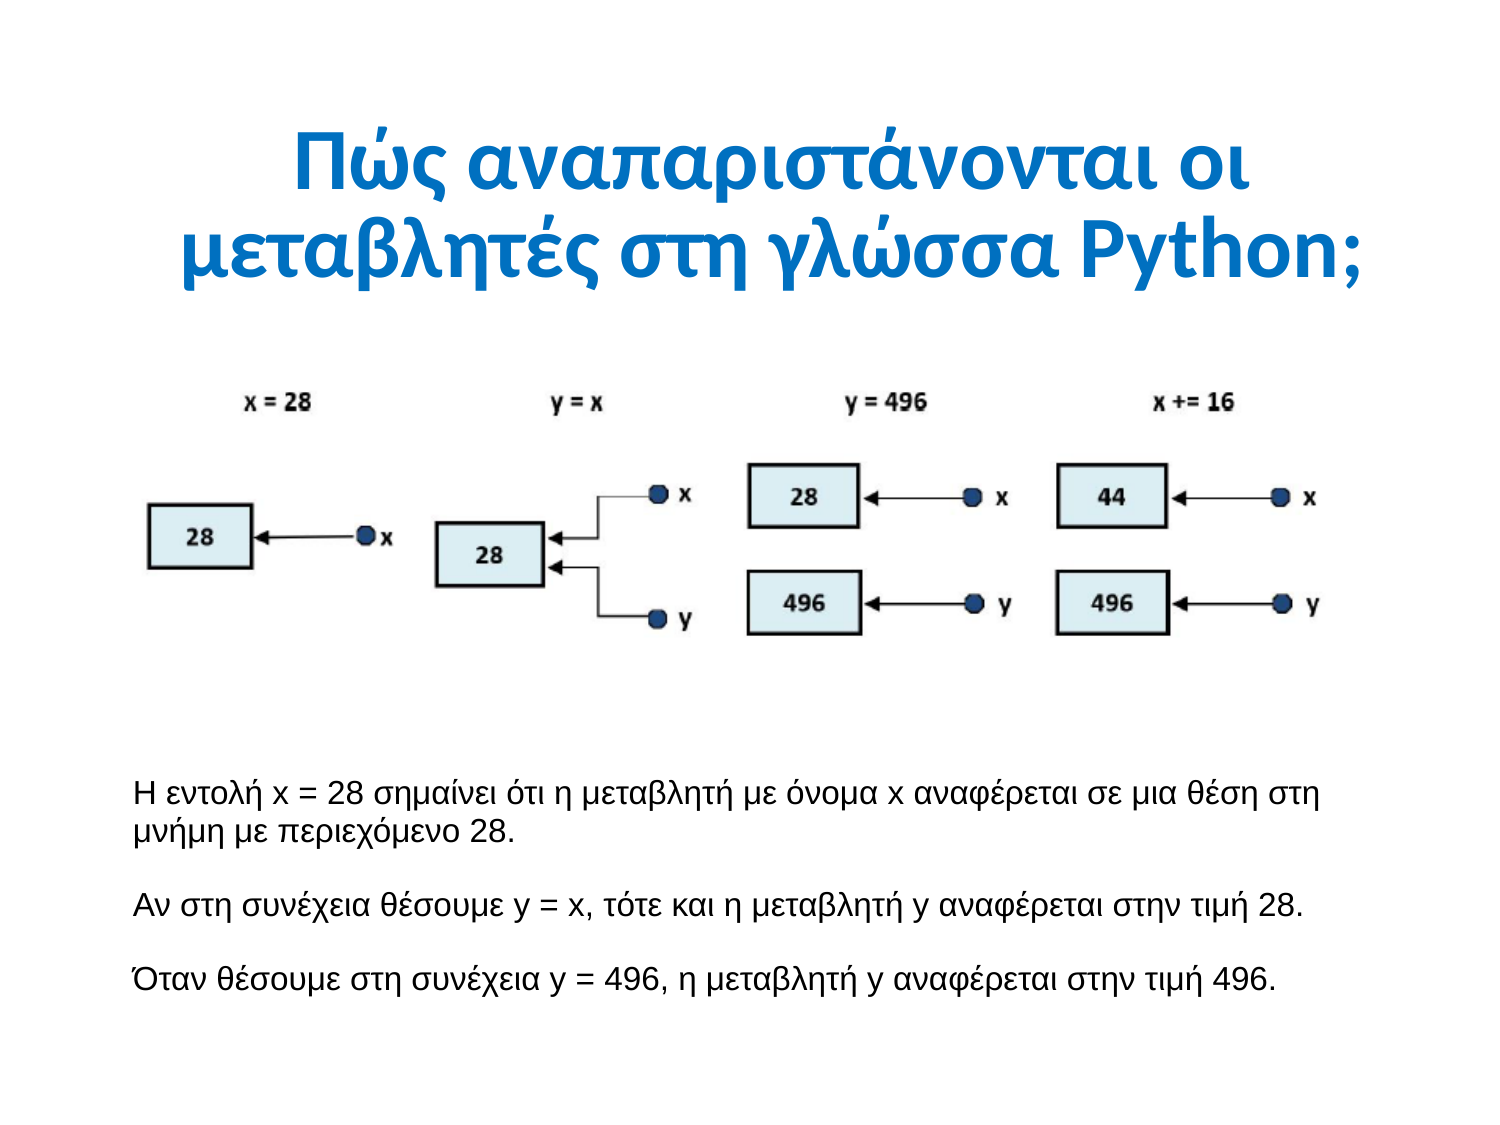

# Πώς αναπαριστάνονται οι μεταβλητές στη γλώσσα Python;
H εντολή x = 28 σημαίνει ότι η μεταβλητή με όνομα x αναφέρεται σε μια θέση στη μνήμη με περιεχόμενο 28.
Αν στη συνέχεια θέσουμε y = x, τότε και η μεταβλητή y αναφέρεται στην τιμή 28.
Όταν θέσουμε στη συνέχεια y = 496, η μεταβλητή y αναφέρεται στην τιμή 496.